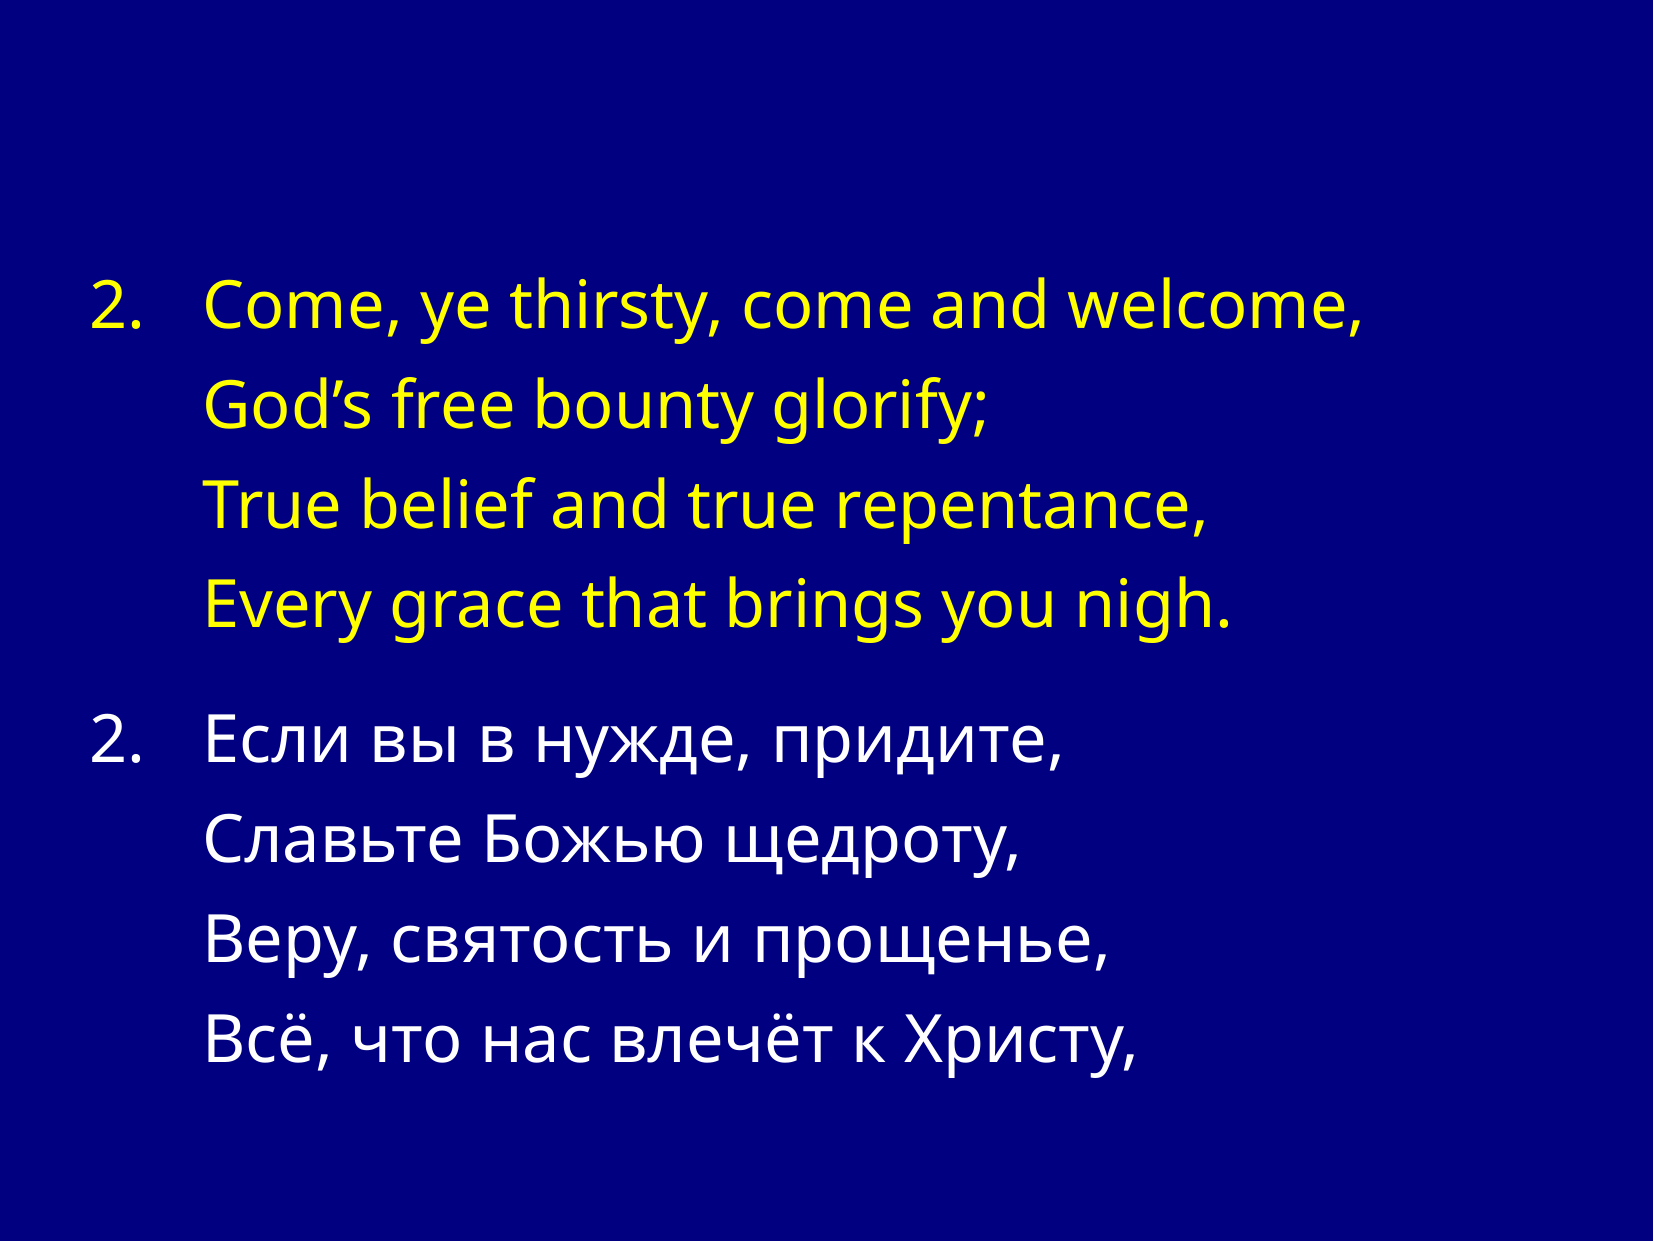

2.	Come, ye thirsty, come and welcome,
	God’s free bounty glorify;
	True belief and true repentance,
	Every grace that brings you nigh.
2.	Если вы в нужде, придите,
	Славьте Божью щедроту,
	Веру, святость и прощенье,
	Всё, что нас влечёт к Христу,